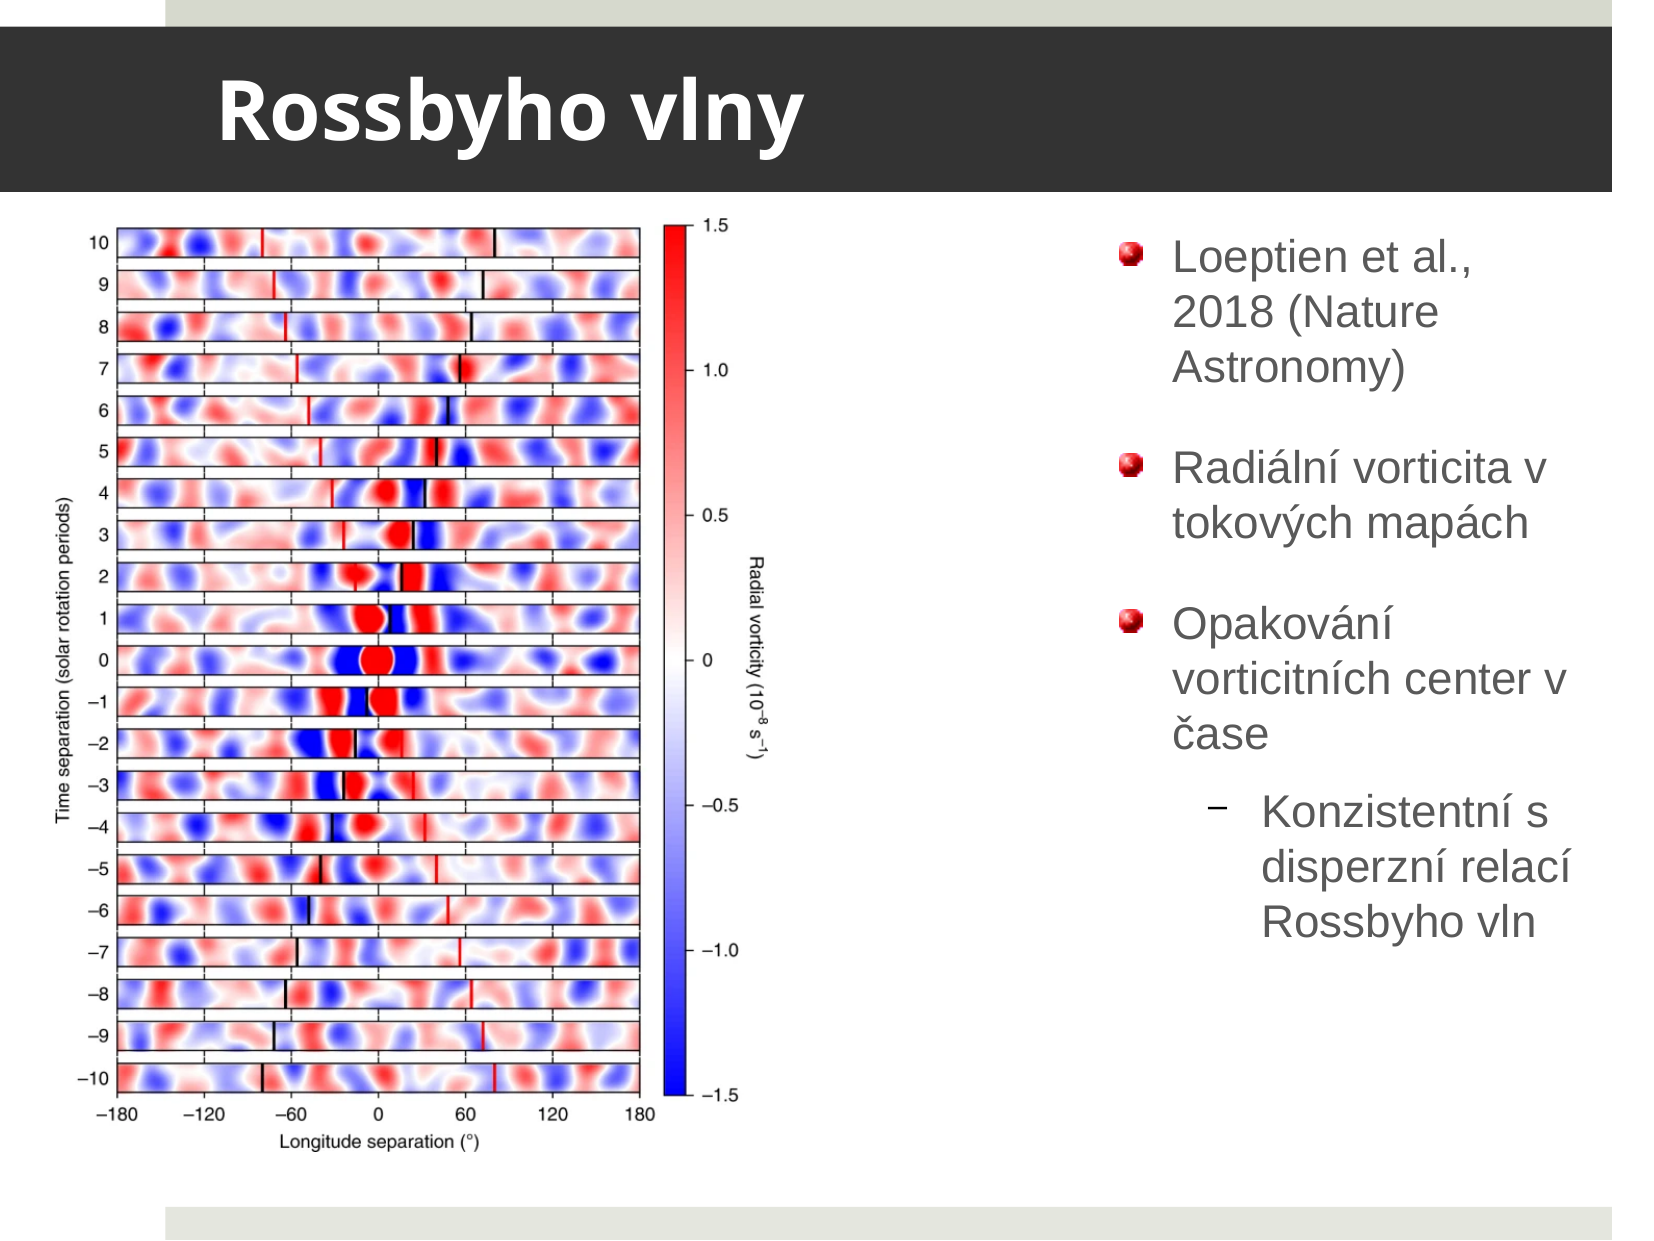

# Rossbyho vlny
Loeptien et al., 2018 (Nature Astronomy)
Radiální vorticita v tokových mapách
Opakování vorticitních center v čase
Konzistentní s disperzní relací Rossbyho vln